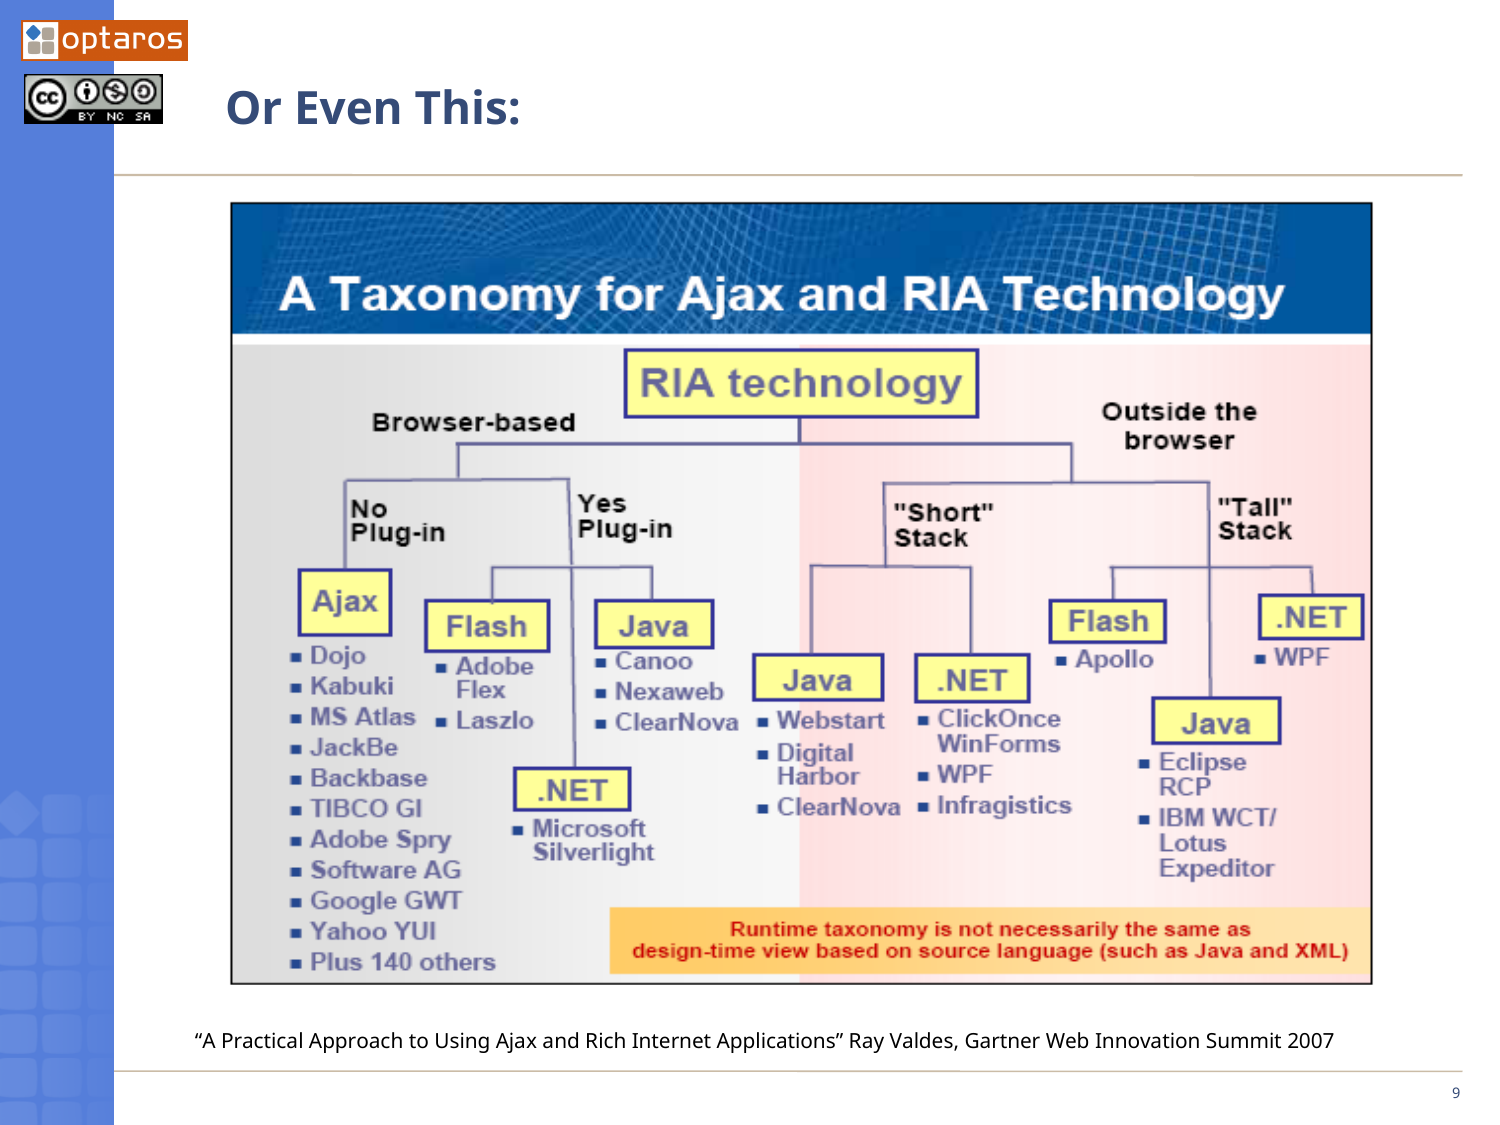

# Or Even This:
“A Practical Approach to Using Ajax and Rich Internet Applications” Ray Valdes, Gartner Web Innovation Summit 2007